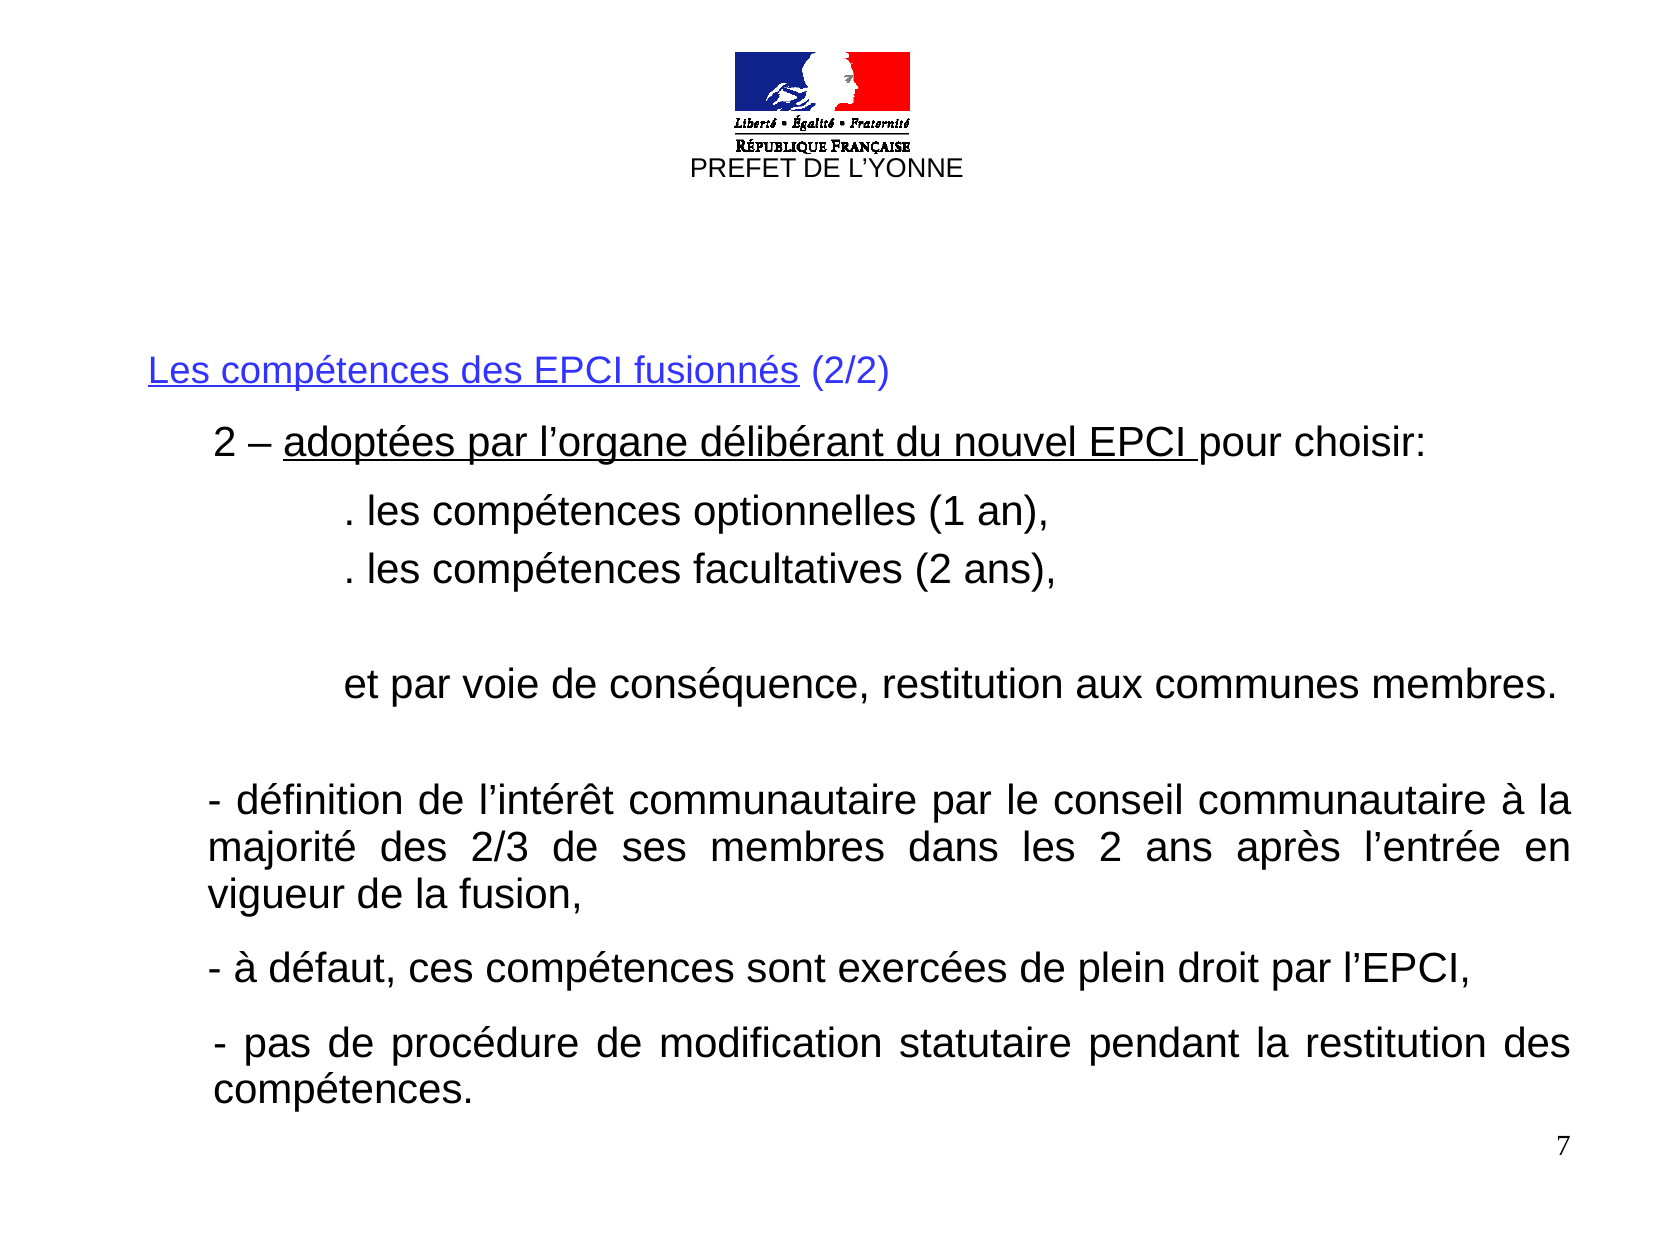

# PREFET DE L’YONNE
Les compétences des EPCI fusionnés (2/2)
2 – adoptées par l’organe délibérant du nouvel EPCI pour choisir:
. les compétences optionnelles (1 an),
. les compétences facultatives (2 ans),
et par voie de conséquence, restitution aux communes membres.
- définition de l’intérêt communautaire par le conseil communautaire à la majorité des 2/3 de ses membres dans les 2 ans après l’entrée en vigueur de la fusion,
- à défaut, ces compétences sont exercées de plein droit par l’EPCI,
- pas de procédure de modification statutaire pendant la restitution des compétences.
7